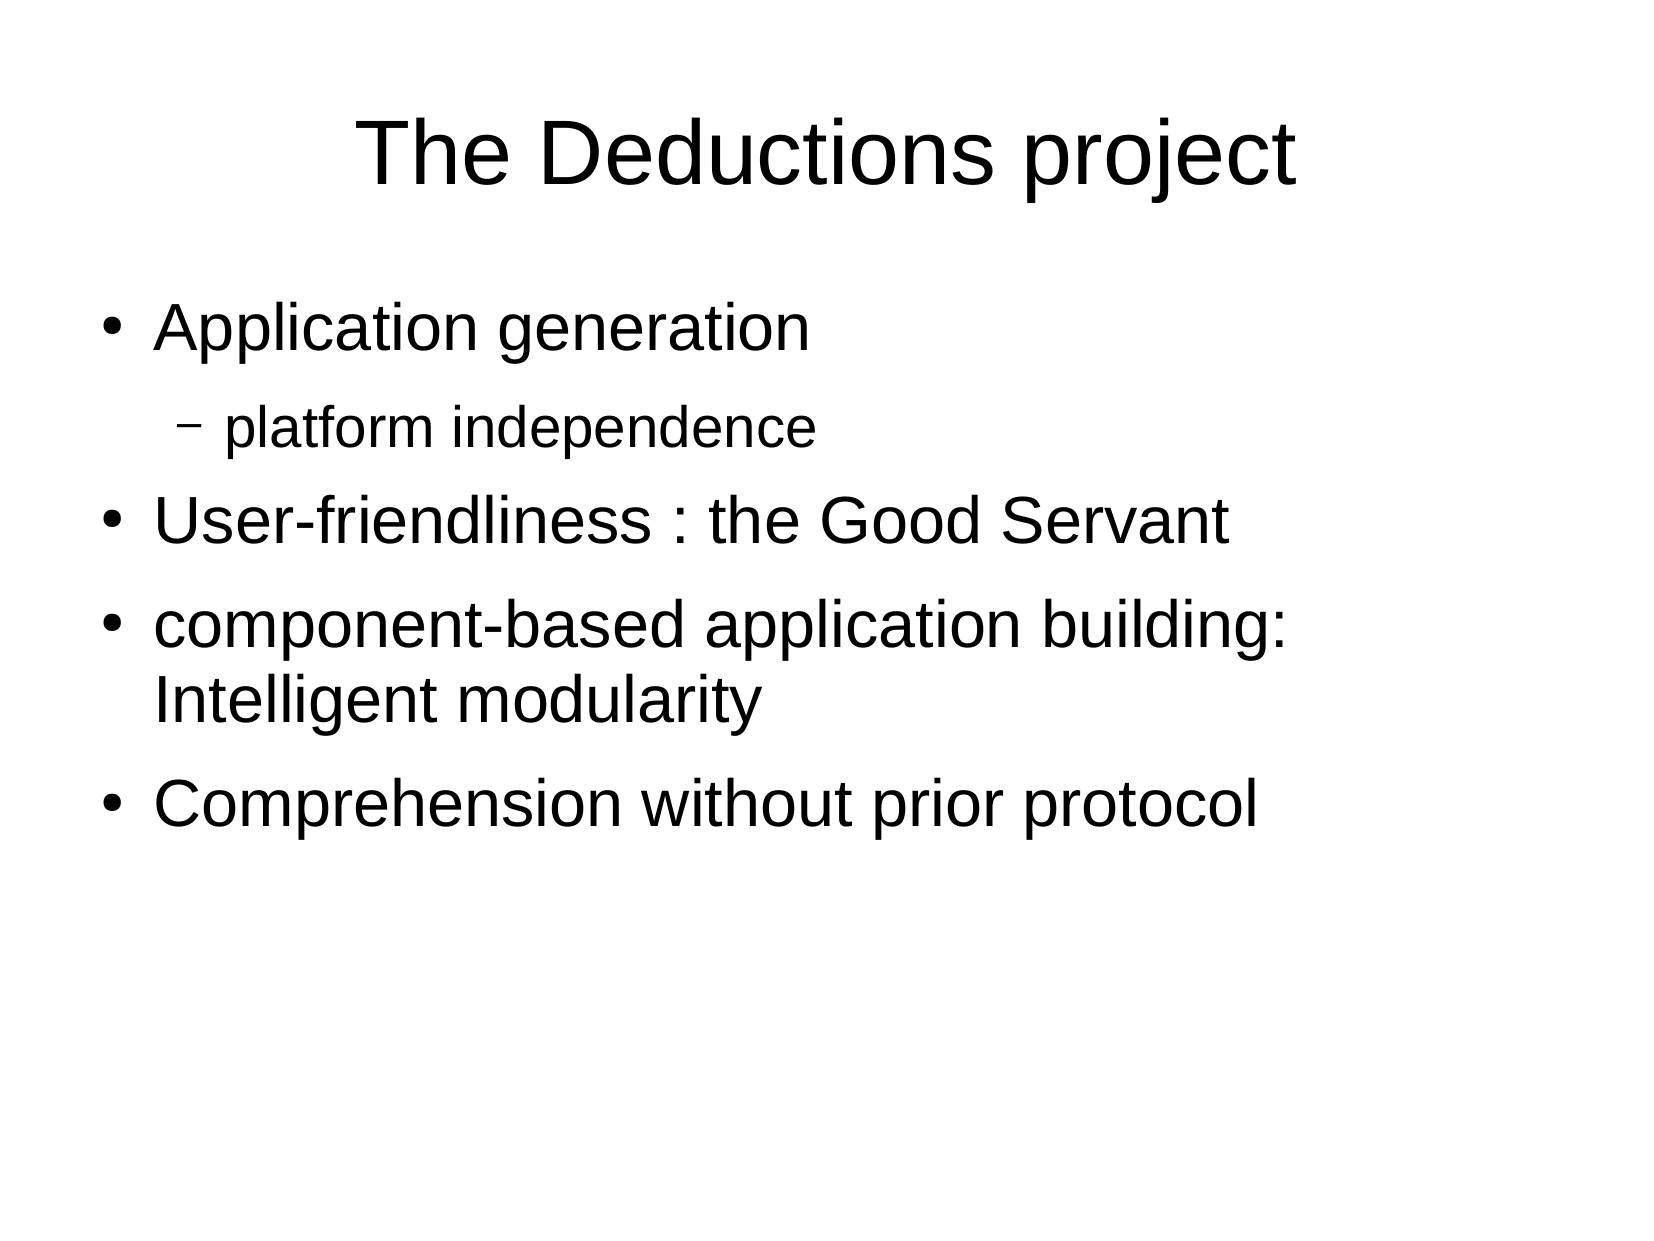

# The Deductions project
Application generation
platform independence
User-friendliness : the Good Servant
component-based application building: Intelligent modularity
Comprehension without prior protocol